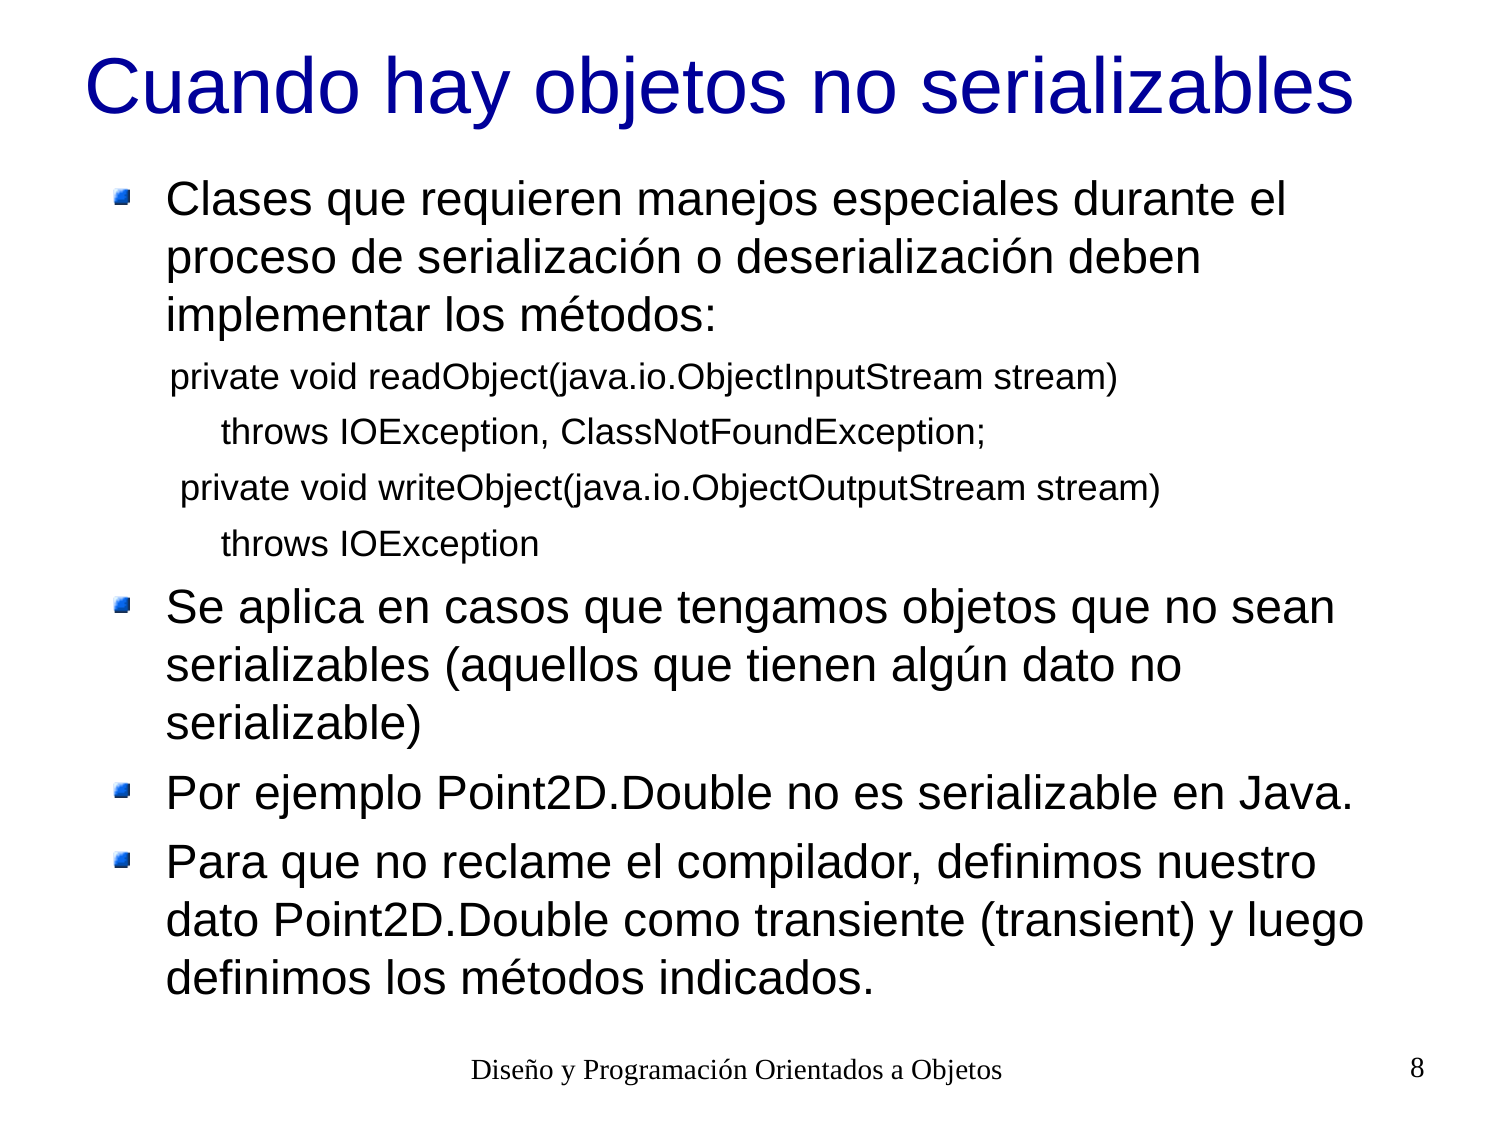

# Cuando hay objetos no serializables
Clases que requieren manejos especiales durante el proceso de serialización o deserialización deben implementar los métodos:
private void readObject(java.io.ObjectInputStream stream)
 throws IOException, ClassNotFoundException;
 private void writeObject(java.io.ObjectOutputStream stream)
 throws IOException
Se aplica en casos que tengamos objetos que no sean serializables (aquellos que tienen algún dato no serializable)
Por ejemplo Point2D.Double no es serializable en Java.
Para que no reclame el compilador, definimos nuestro dato Point2D.Double como transiente (transient) y luego definimos los métodos indicados.
8